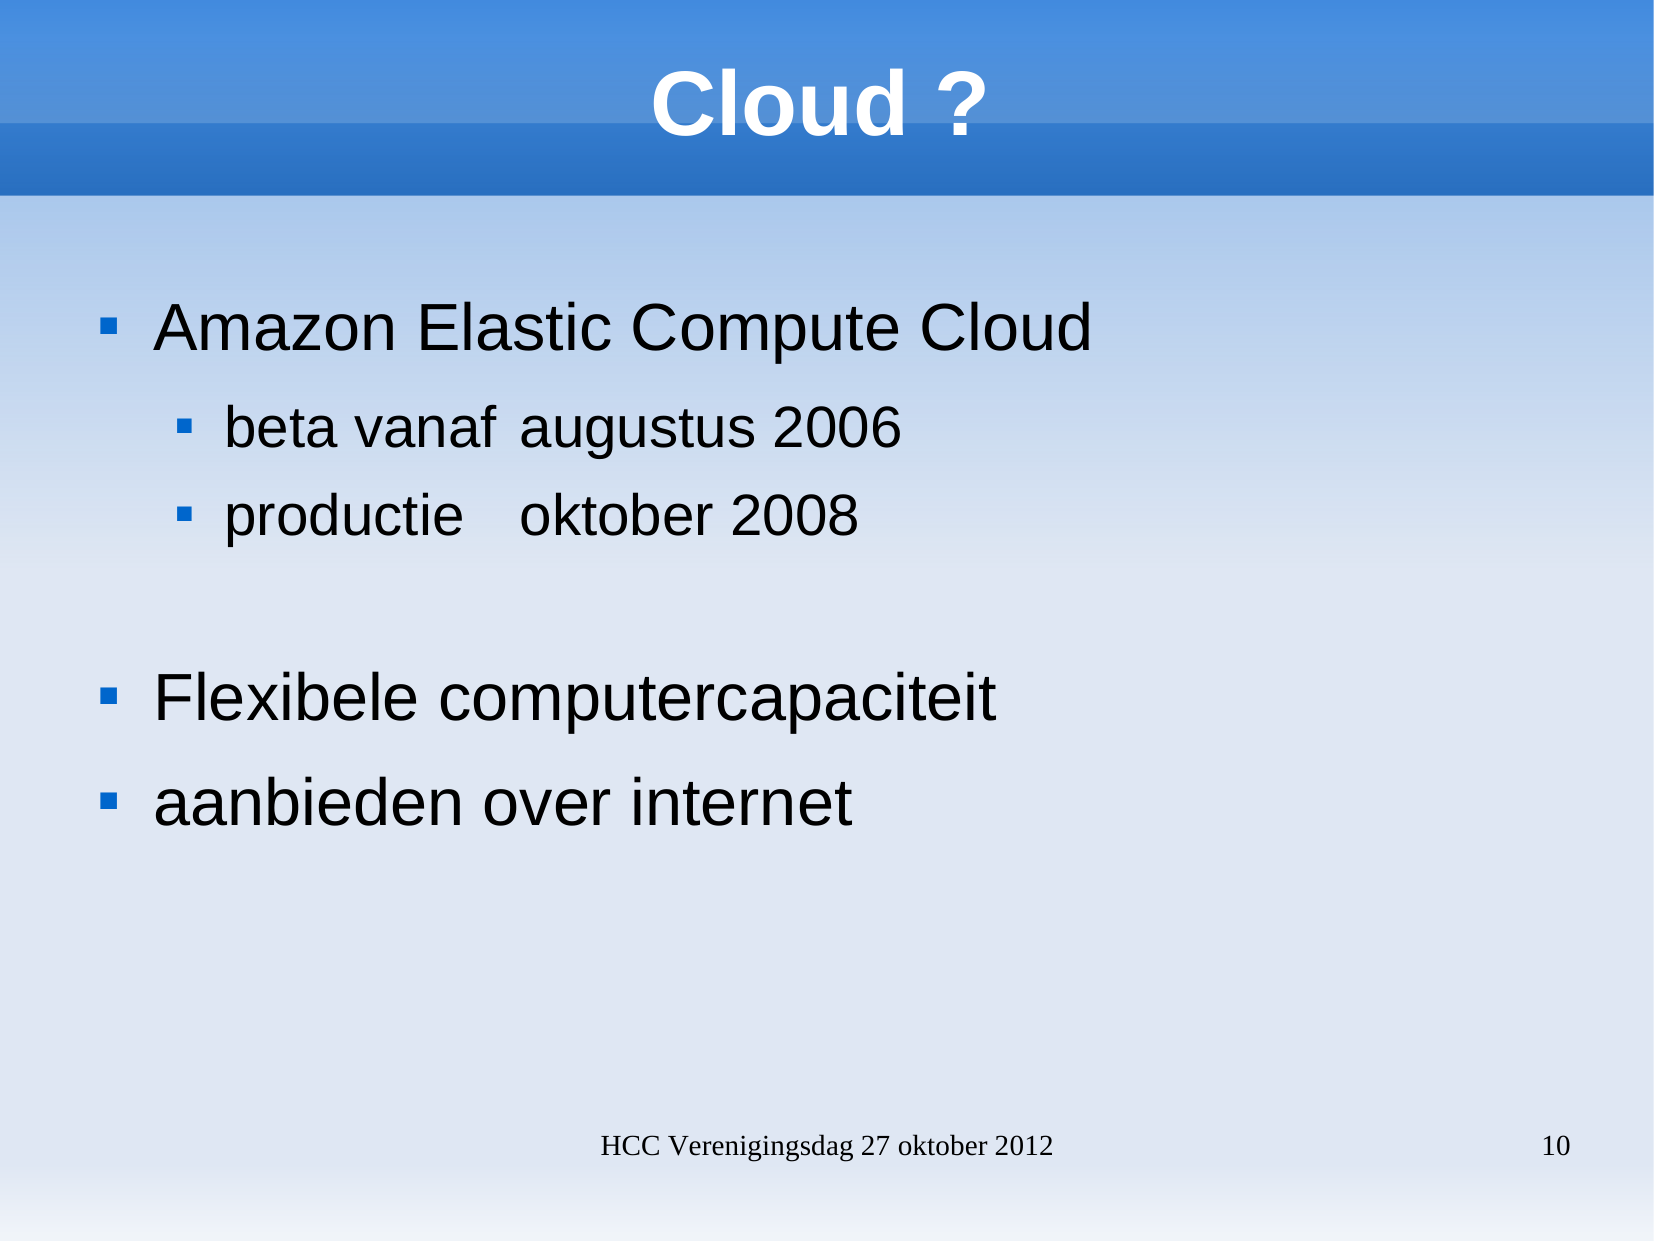

# Cloud ?
Amazon Elastic Compute Cloud
beta vanaf 	augustus 2006
productie 	oktober 2008
Flexibele computercapaciteit
aanbieden over internet
HCC Verenigingsdag 27 oktober 2012
10